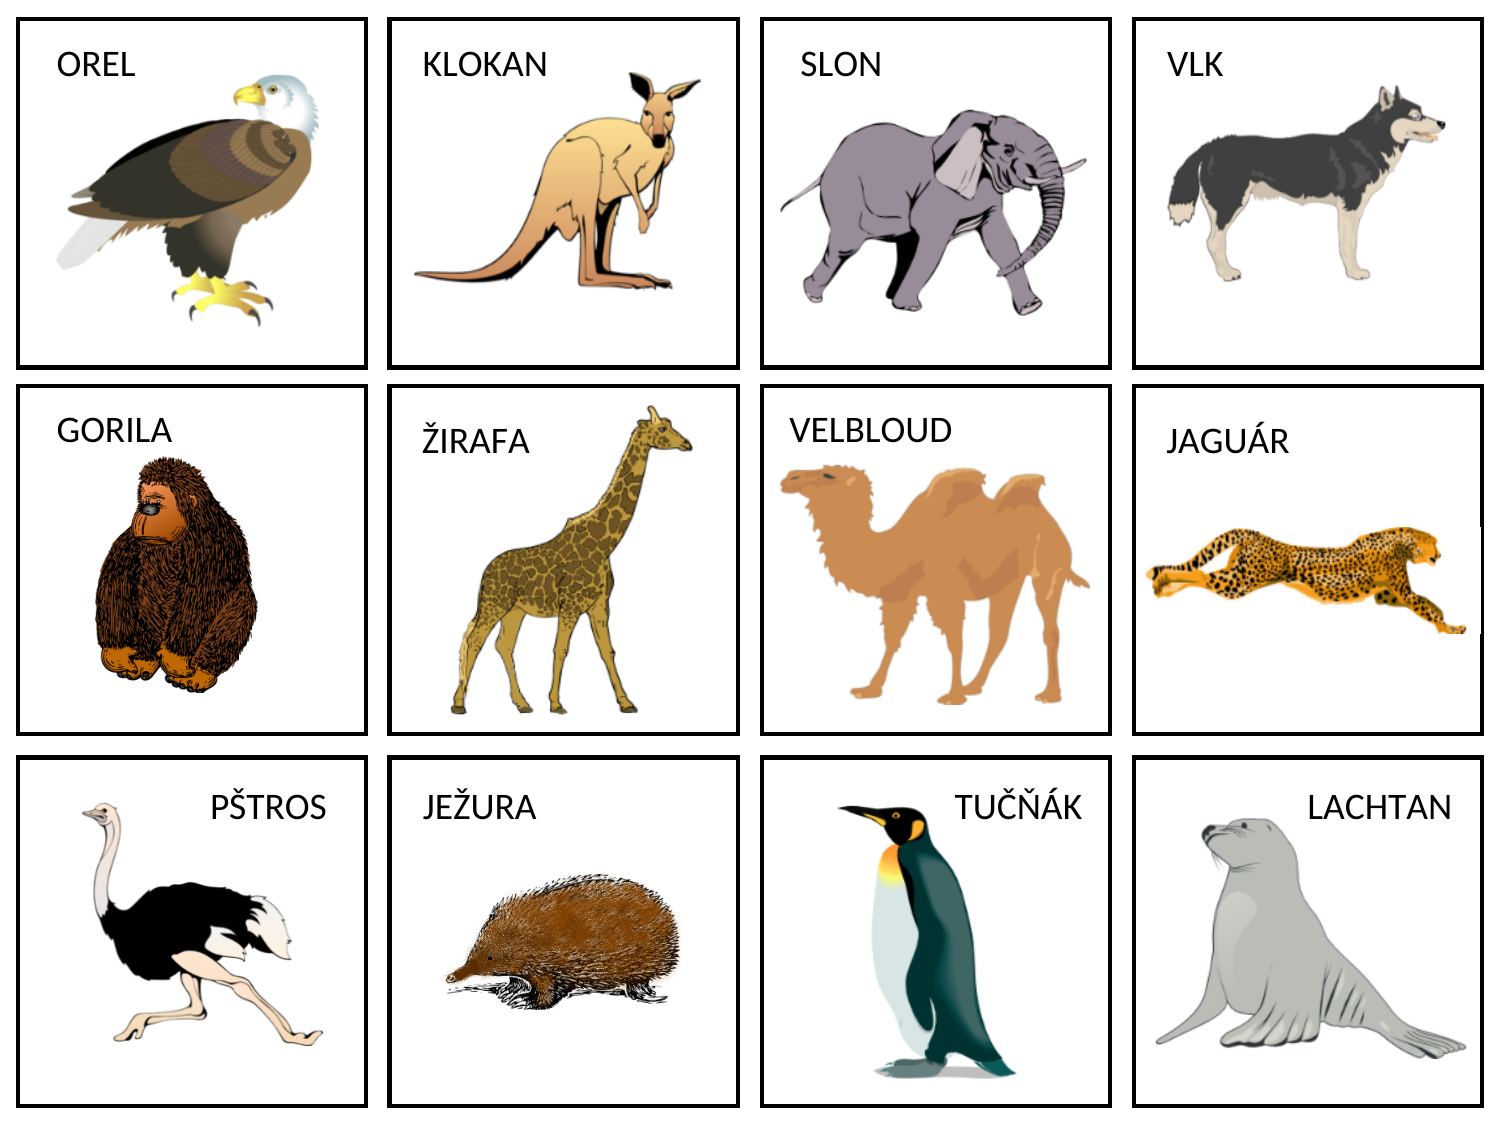

OREL
KLOKAN
SLON
VLK
GORILA
VELBLOUD
ŽIRAFA
JAGUÁR
PŠTROS
JEŽURA
TUČŇÁK
LACHTAN